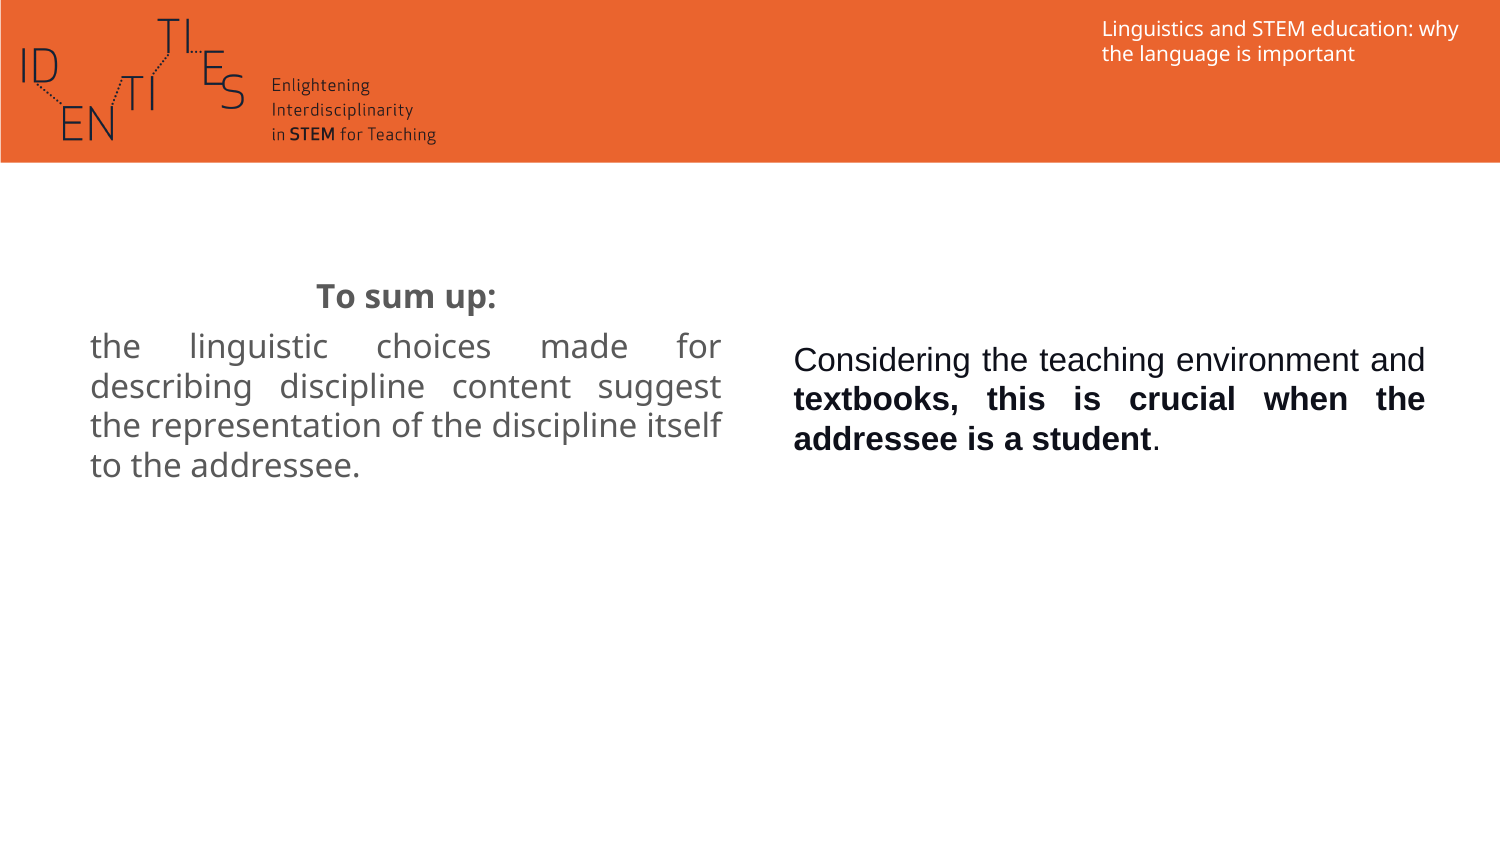

Linguistics and STEM education: why the language is important
#
To sum up:
the linguistic choices made for describing discipline content suggest the representation of the discipline itself to the addressee.
Considering the teaching environment and textbooks, this is crucial when the addressee is a student.